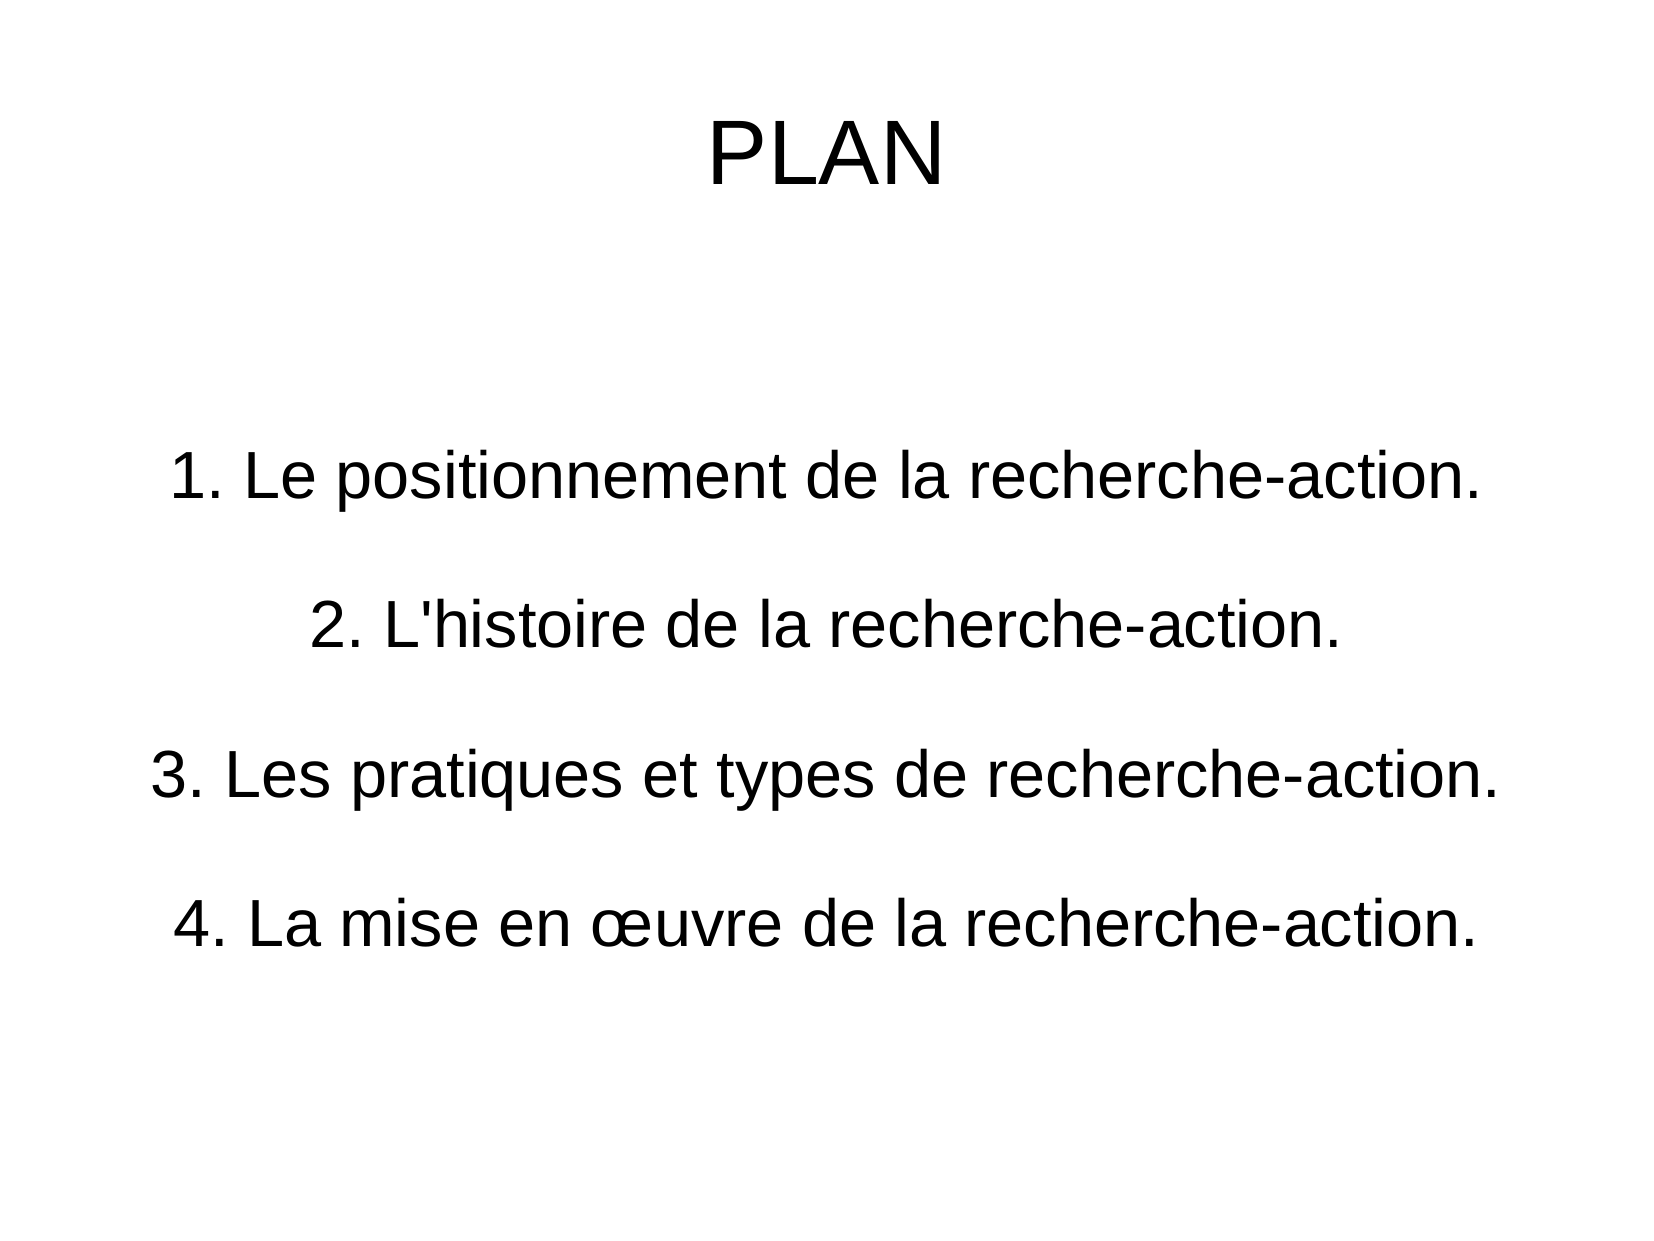

# PLAN
1. Le positionnement de la recherche-action.
2. L'histoire de la recherche-action.
3. Les pratiques et types de recherche-action.
4. La mise en œuvre de la recherche-action.